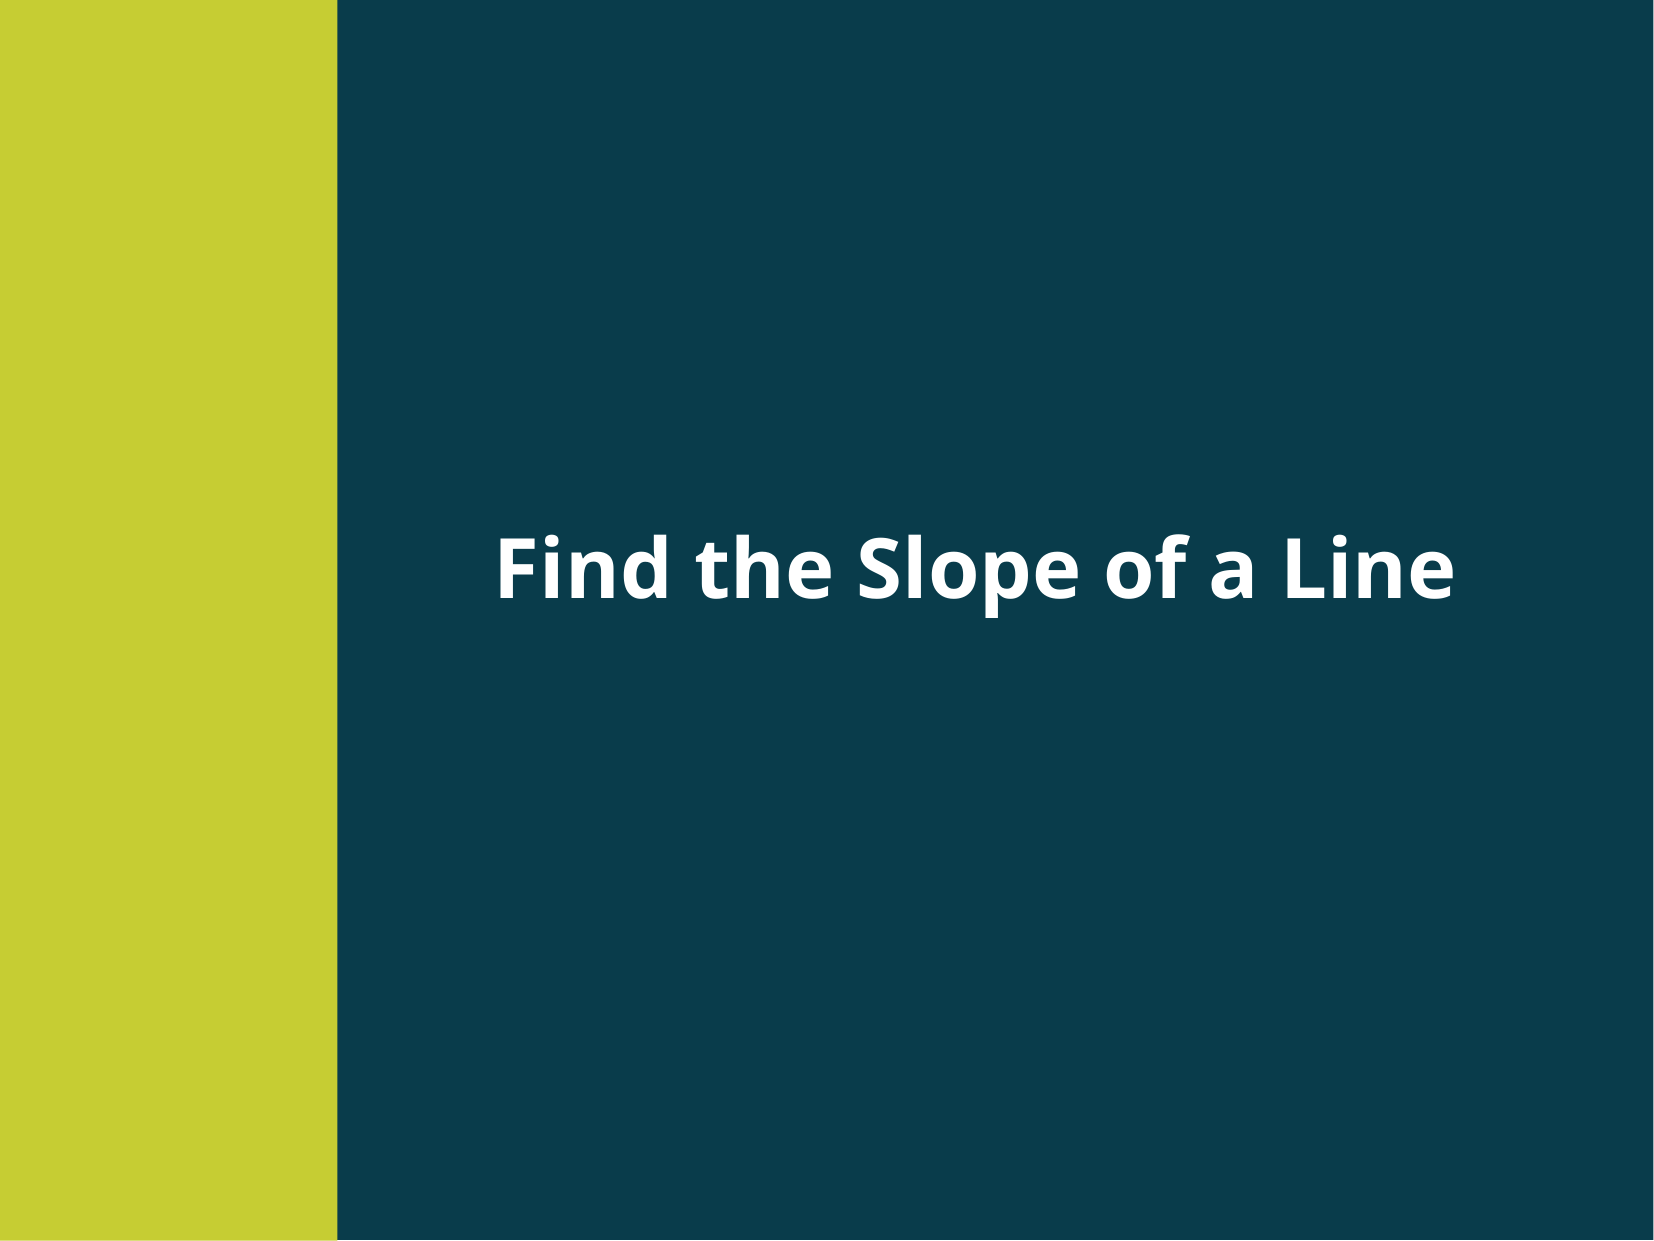

# Find the Slope of a Line